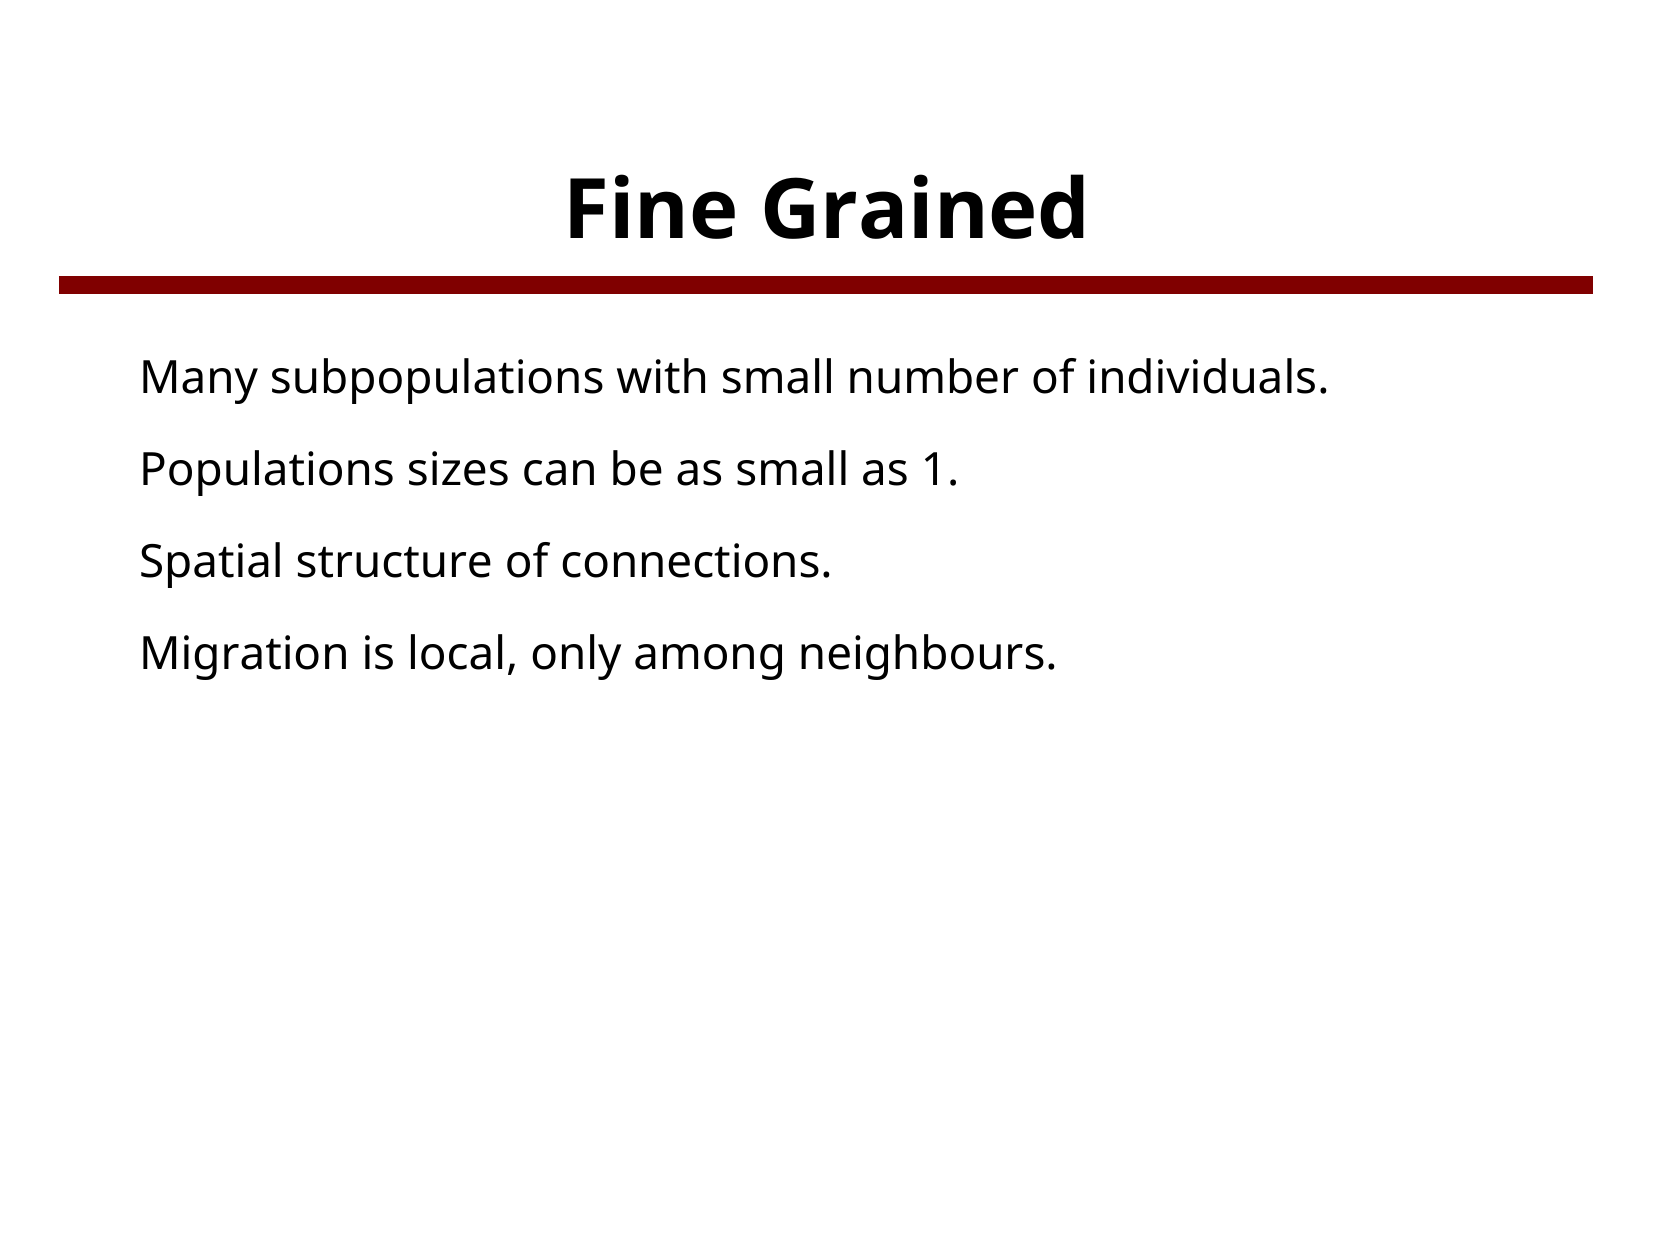

# Fine Grained
Many subpopulations with small number of individuals.
Populations sizes can be as small as 1.
Spatial structure of connections.
Migration is local, only among neighbours.